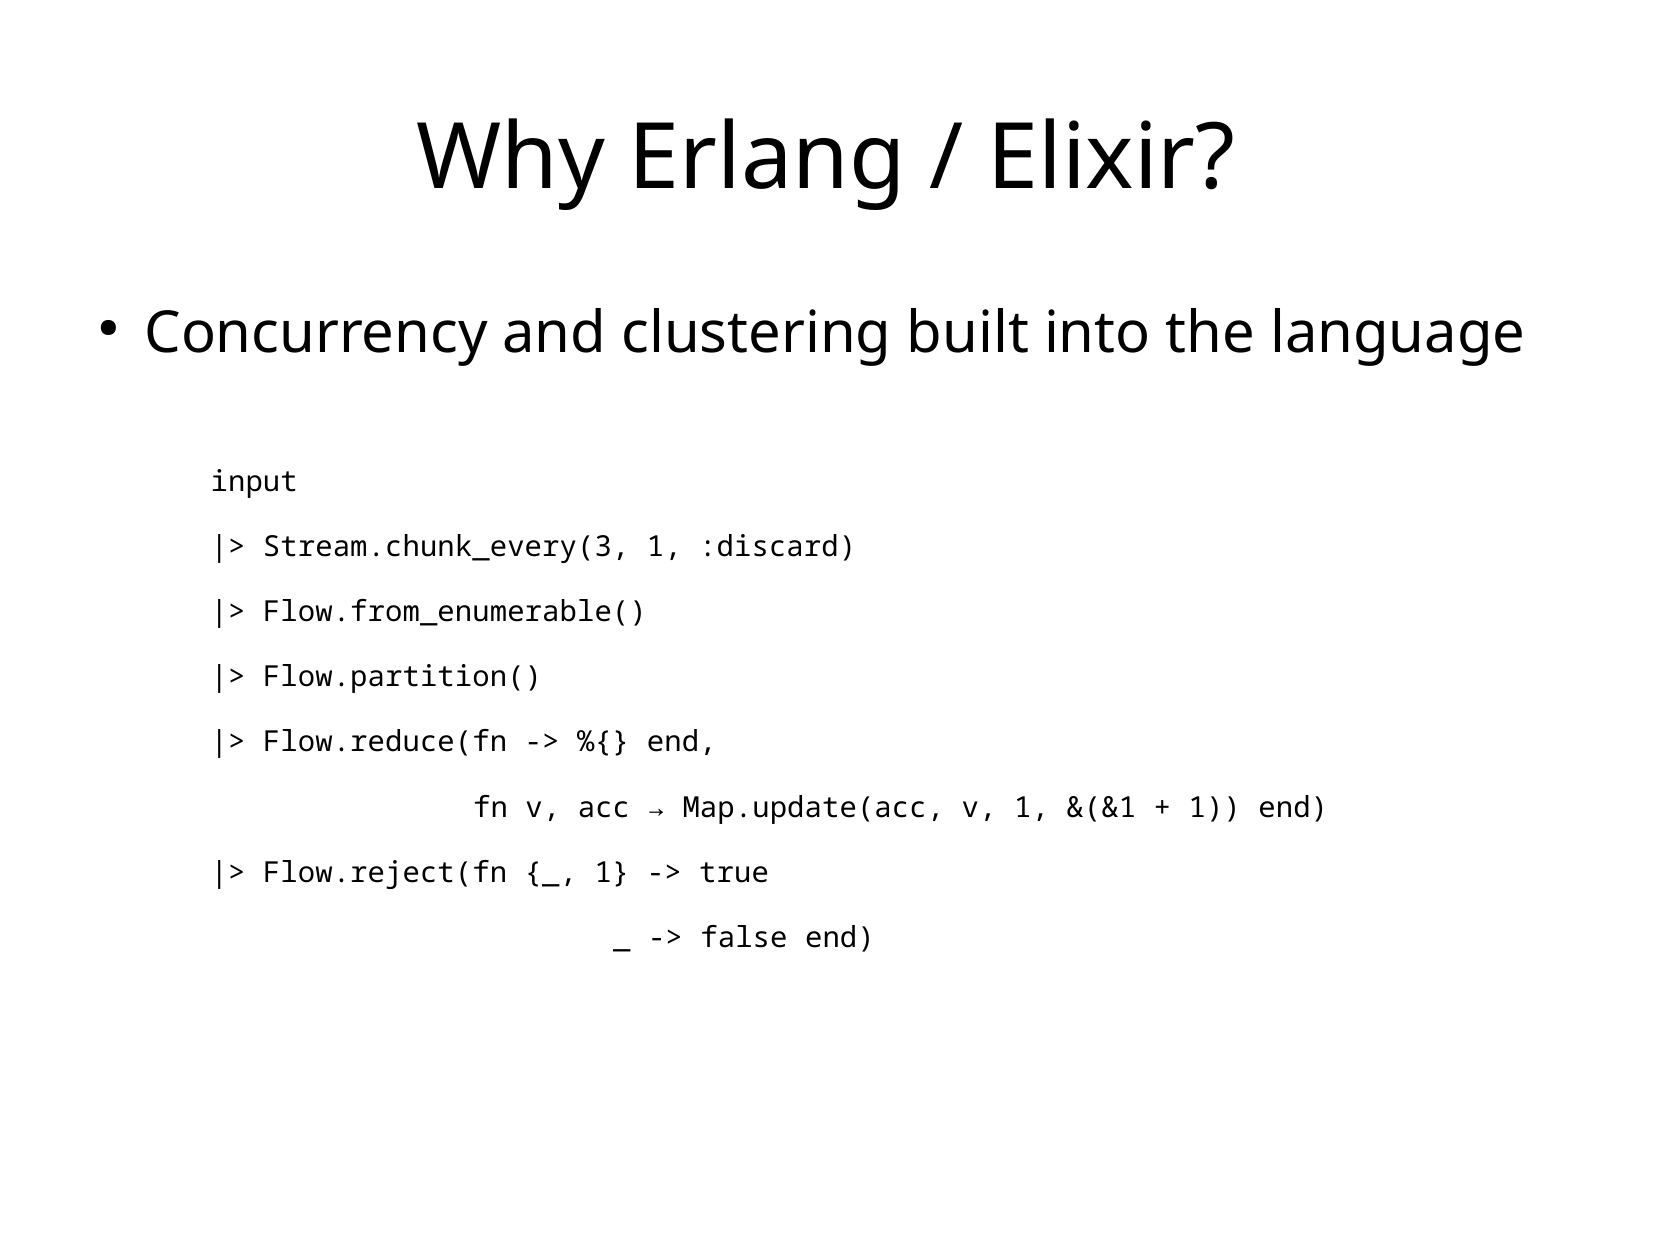

# Why Erlang / Elixir?
Concurrency and clustering built into the language
input
|> Stream.chunk_every(3, 1, :discard)
|> Flow.from_enumerable()
|> Flow.partition()
|> Flow.reduce(fn -> %{} end,
 fn v, acc → Map.update(acc, v, 1, &(&1 + 1)) end)
|> Flow.reject(fn {_, 1} -> true
 _ -> false end)